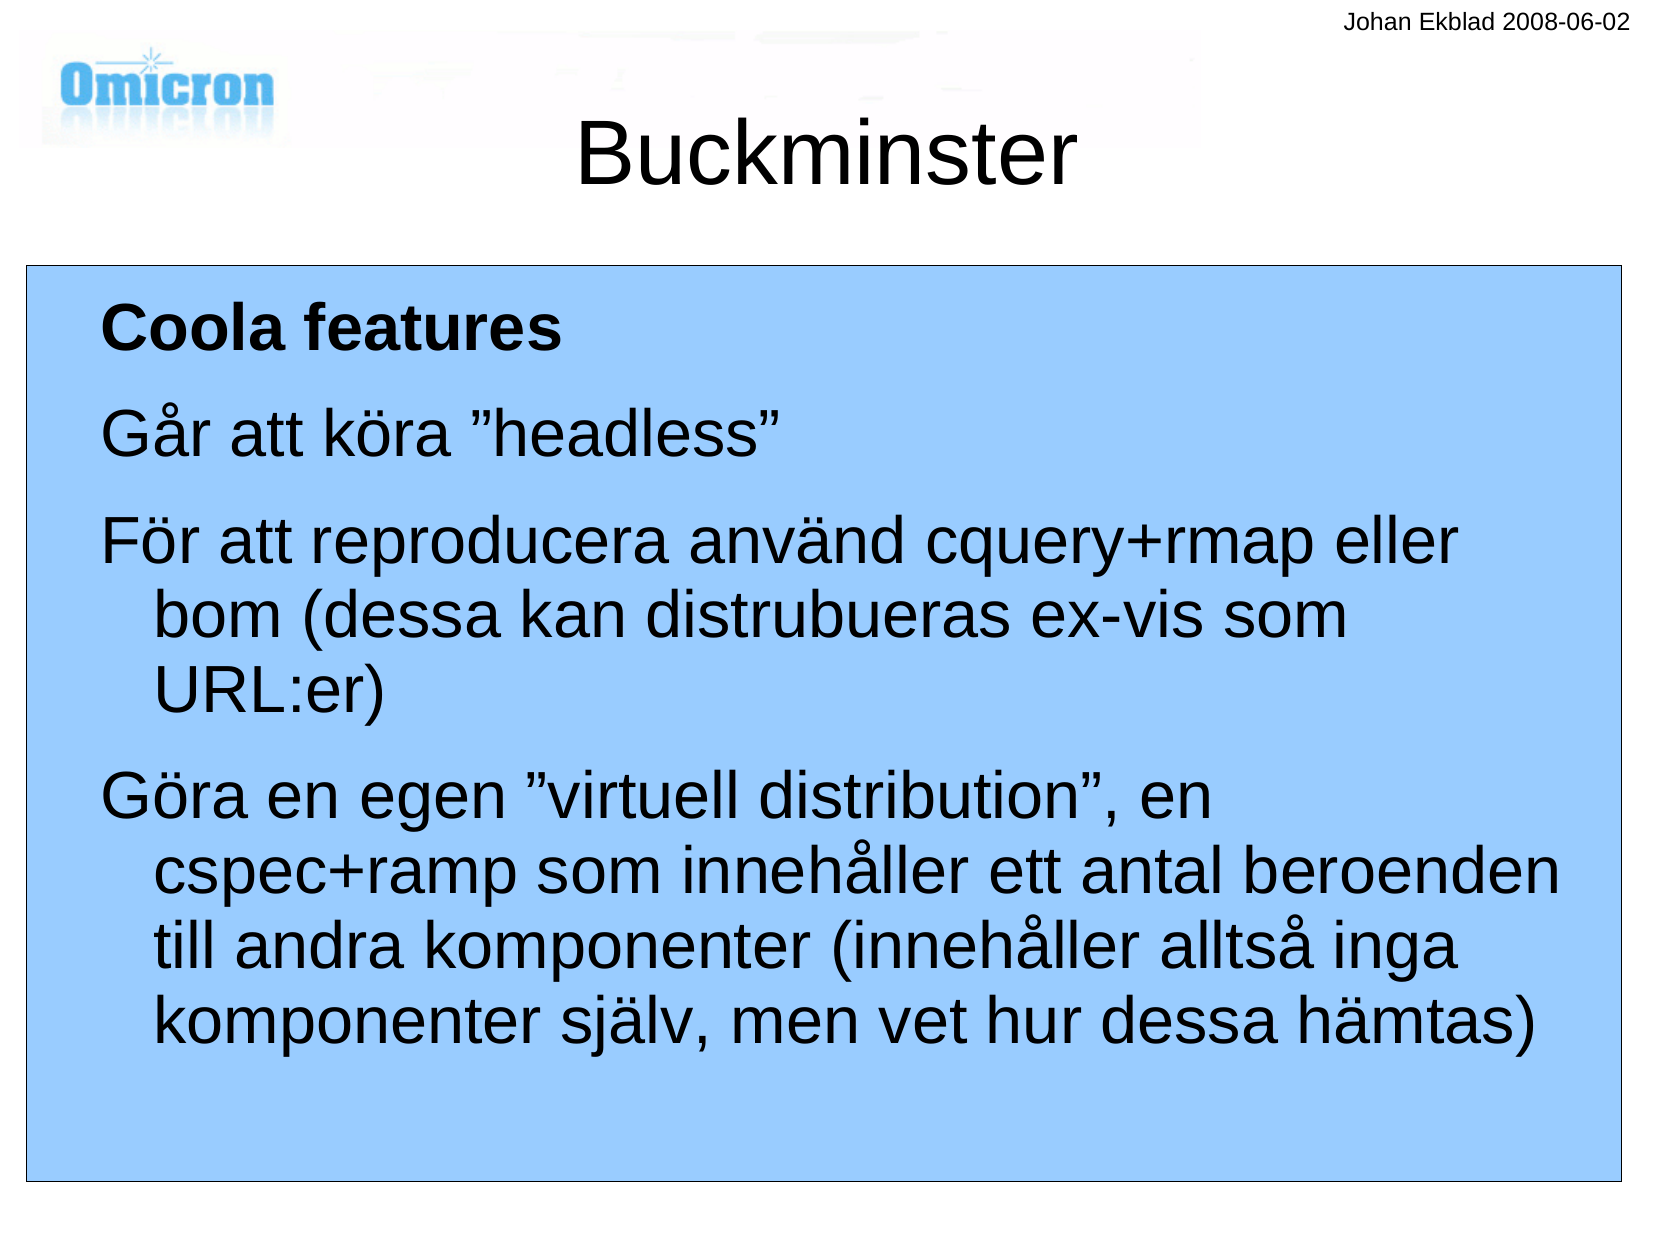

Johan Ekblad 2008-06-02
# Buckminster
Coola features
Går att köra ”headless”
För att reproducera använd cquery+rmap eller bom (dessa kan distrubueras ex-vis som URL:er)
Göra en egen ”virtuell distribution”, en cspec+ramp som innehåller ett antal beroenden till andra komponenter (innehåller alltså inga komponenter själv, men vet hur dessa hämtas)